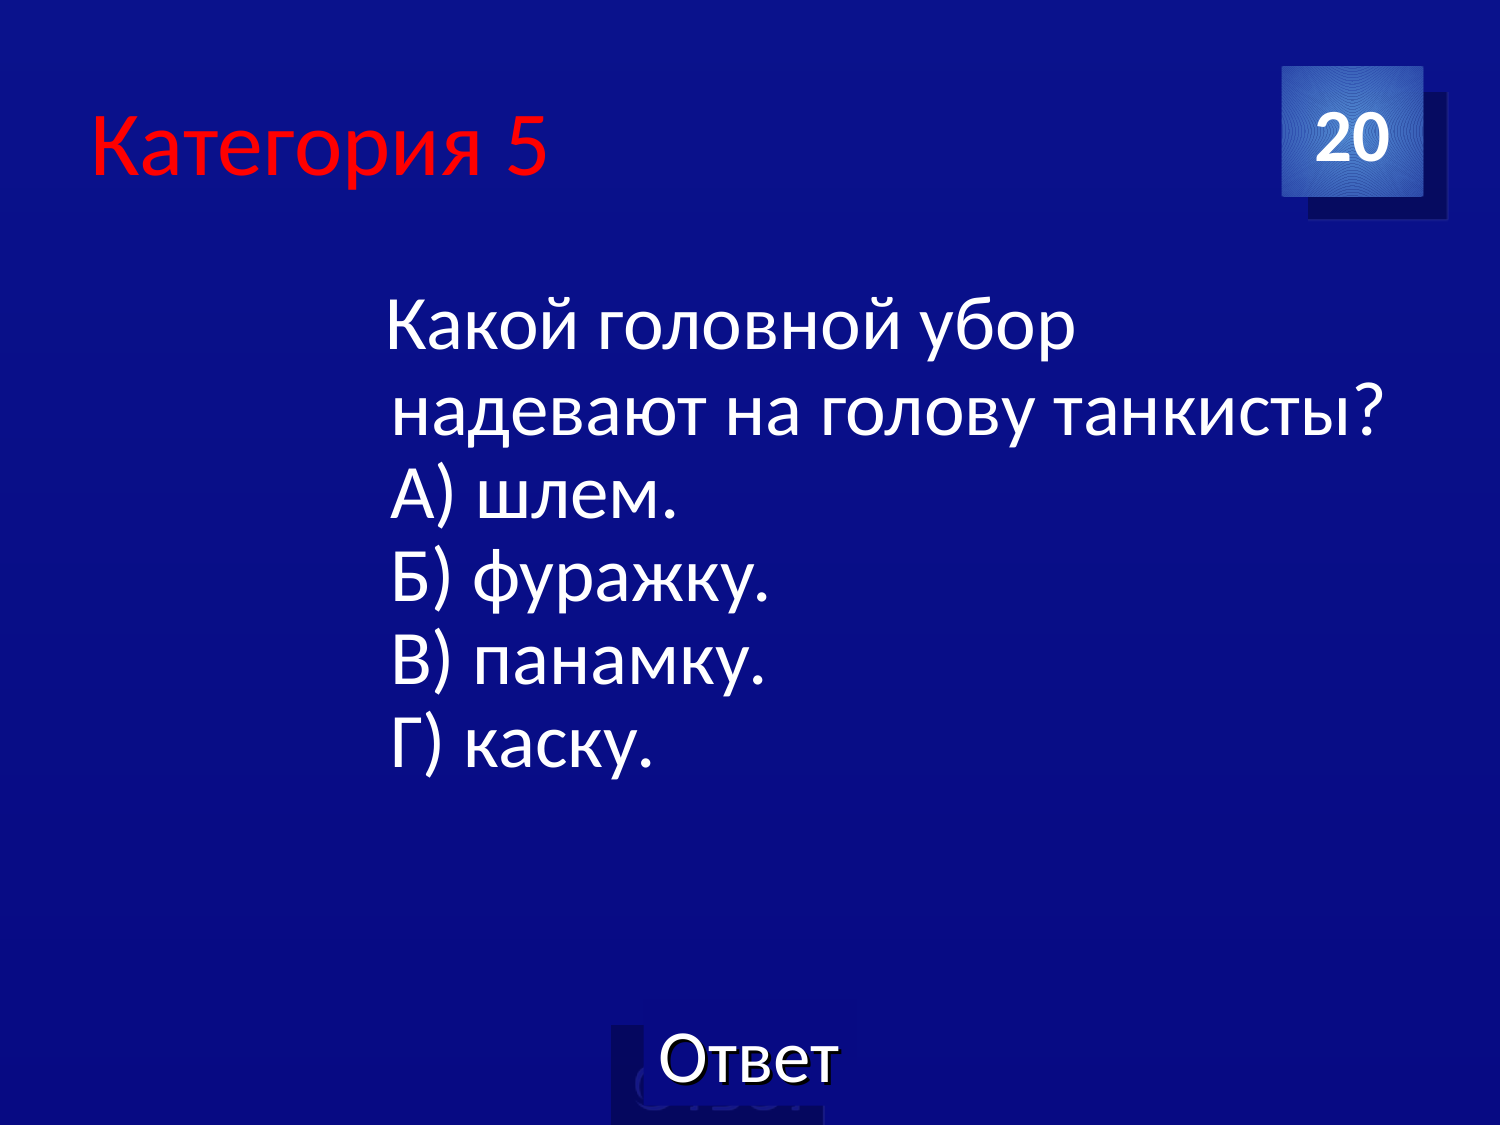

# Категория 5
20
 Какой головной убор надевают на голову танкисты?
А) шлем.
Б) фуражку.
В) панамку.
Г) каску.